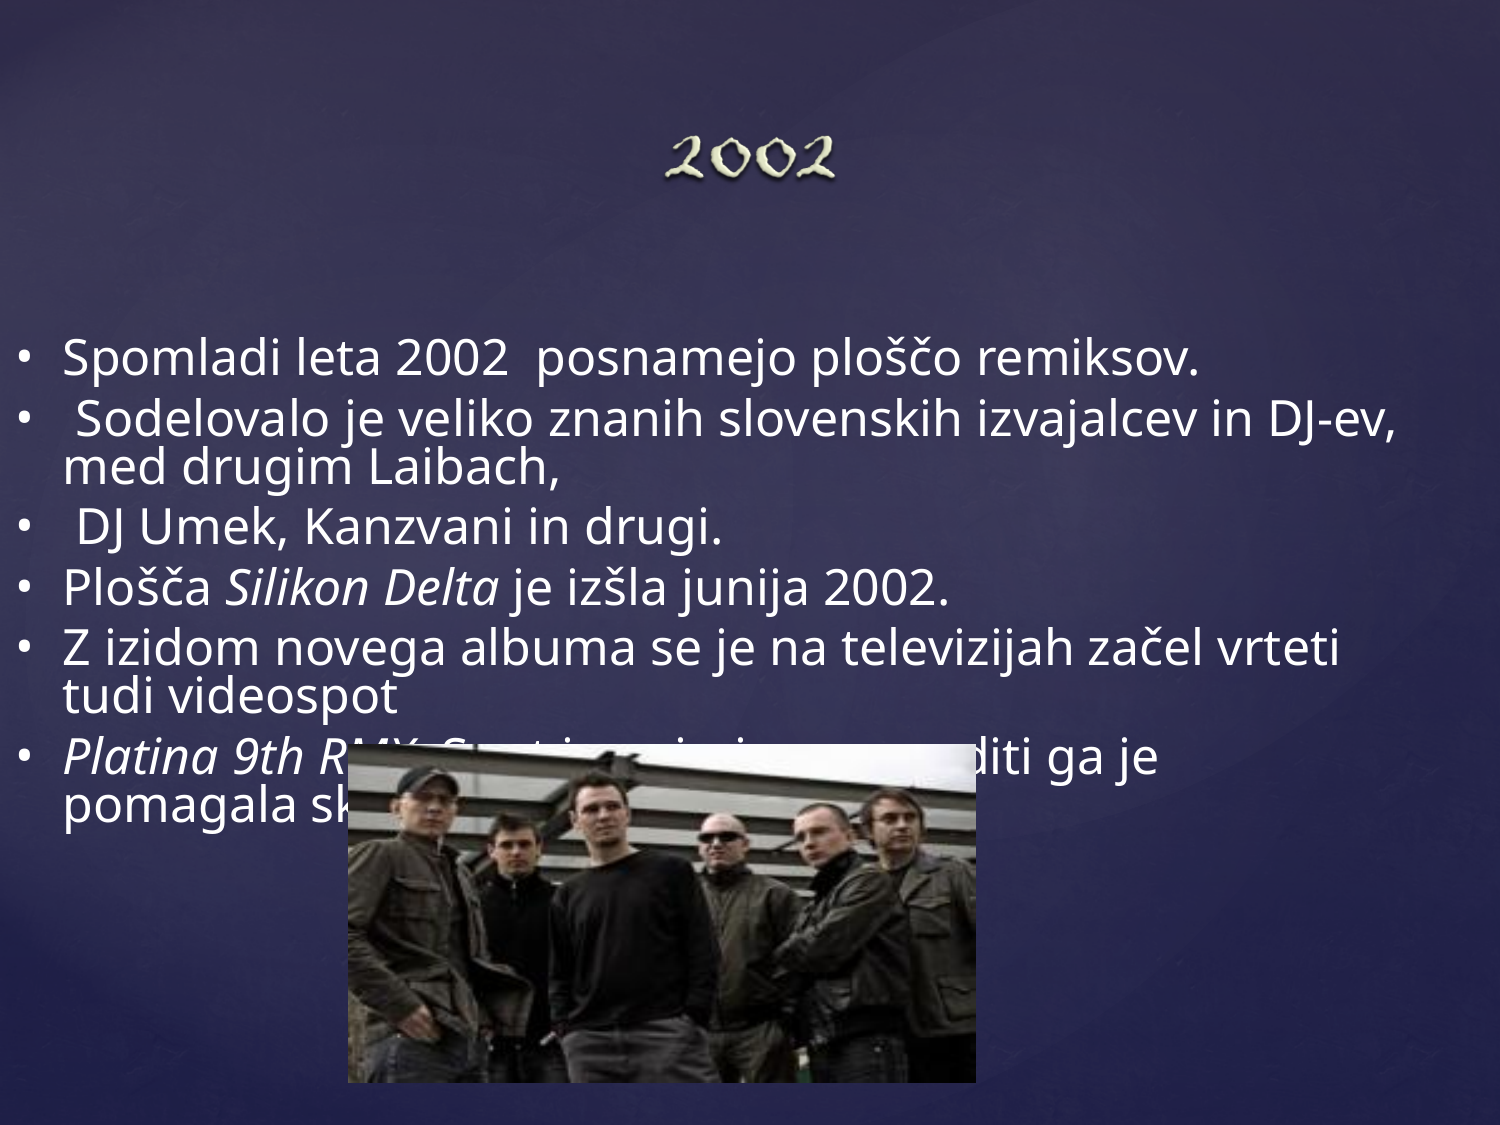

# Spomladi leta 2002 posnamejo ploščo remiksov.
 Sodelovalo je veliko znanih slovenskih izvajalcev in DJ-ev, med drugim Laibach,
 DJ Umek, Kanzvani in drugi.
Plošča Silikon Delta je izšla junija 2002.
Z izidom novega albuma se je na televizijah začel vrteti tudi videospot
Platina 9th RMX. Spot je animiran, narediti ga je pomagala skupina Testtube.